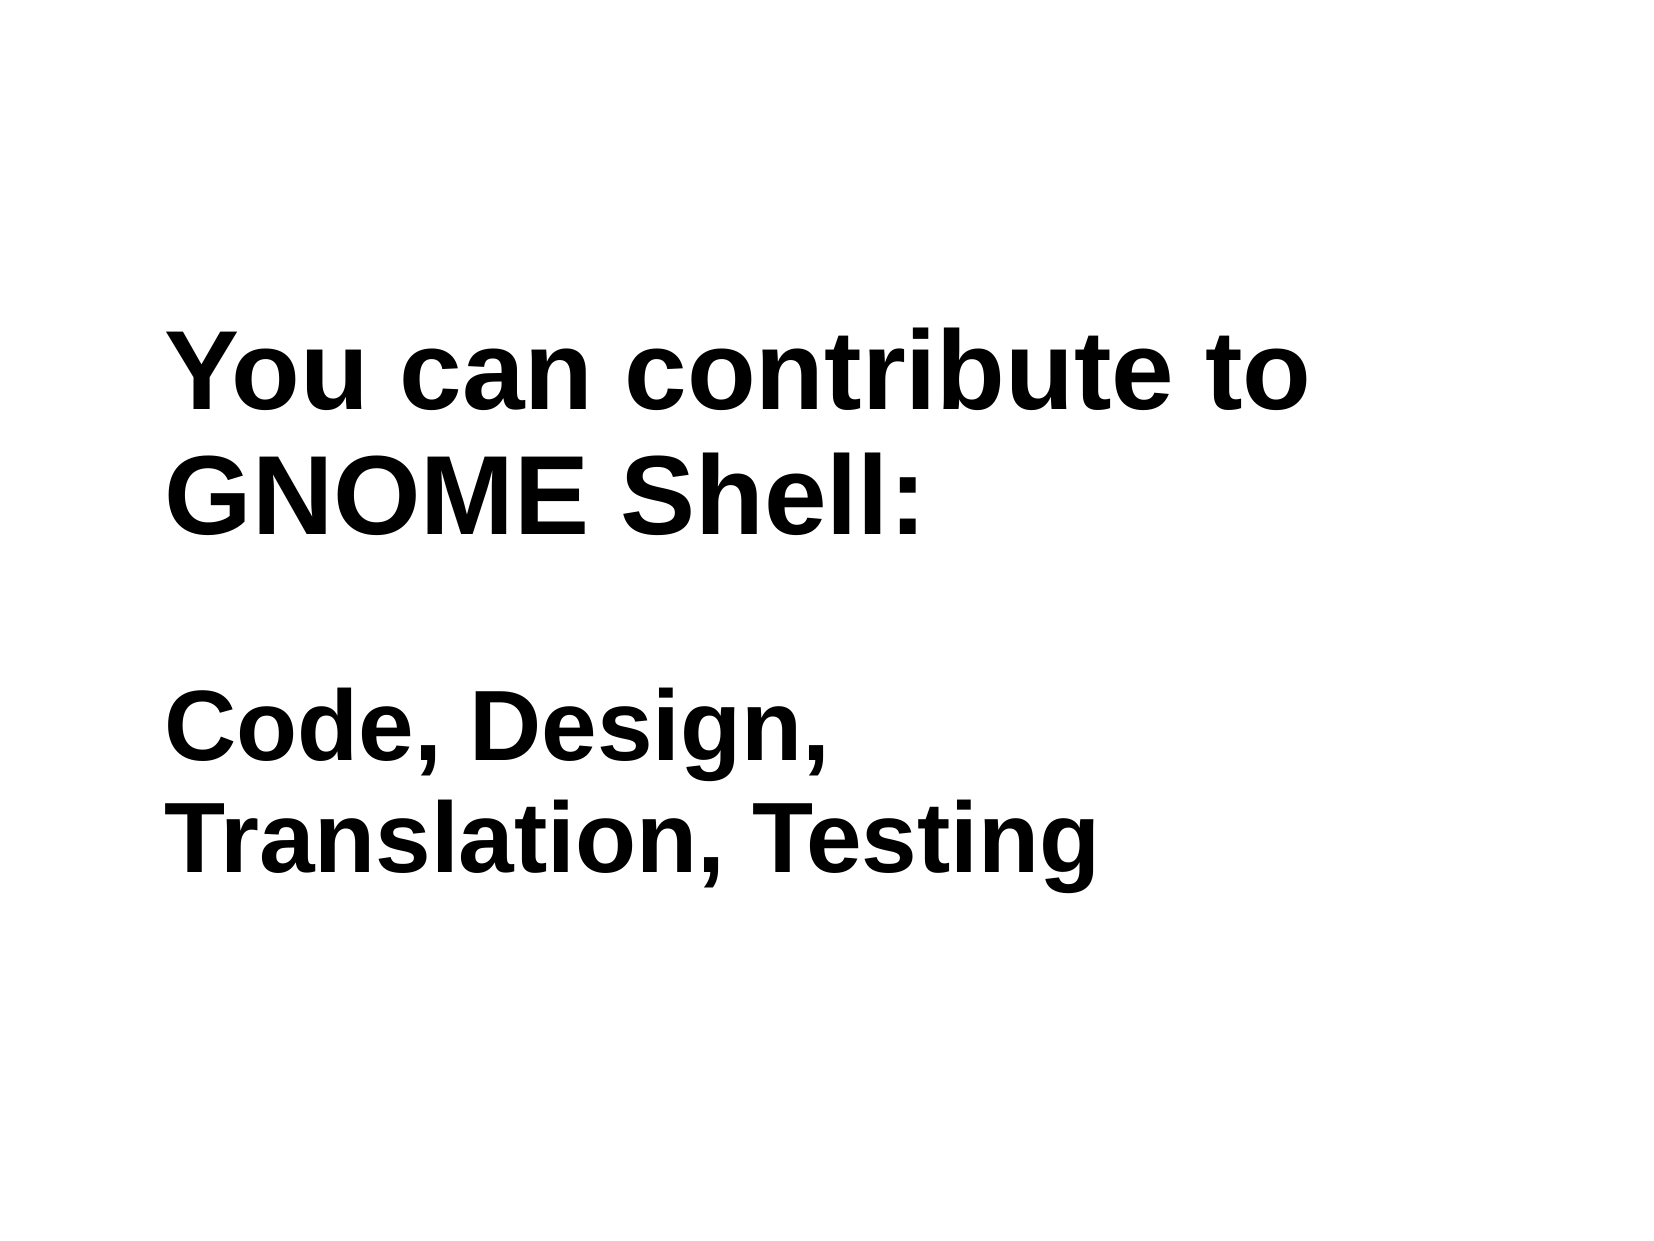

You can contribute to GNOME Shell:
Code, Design,
Translation, Testing